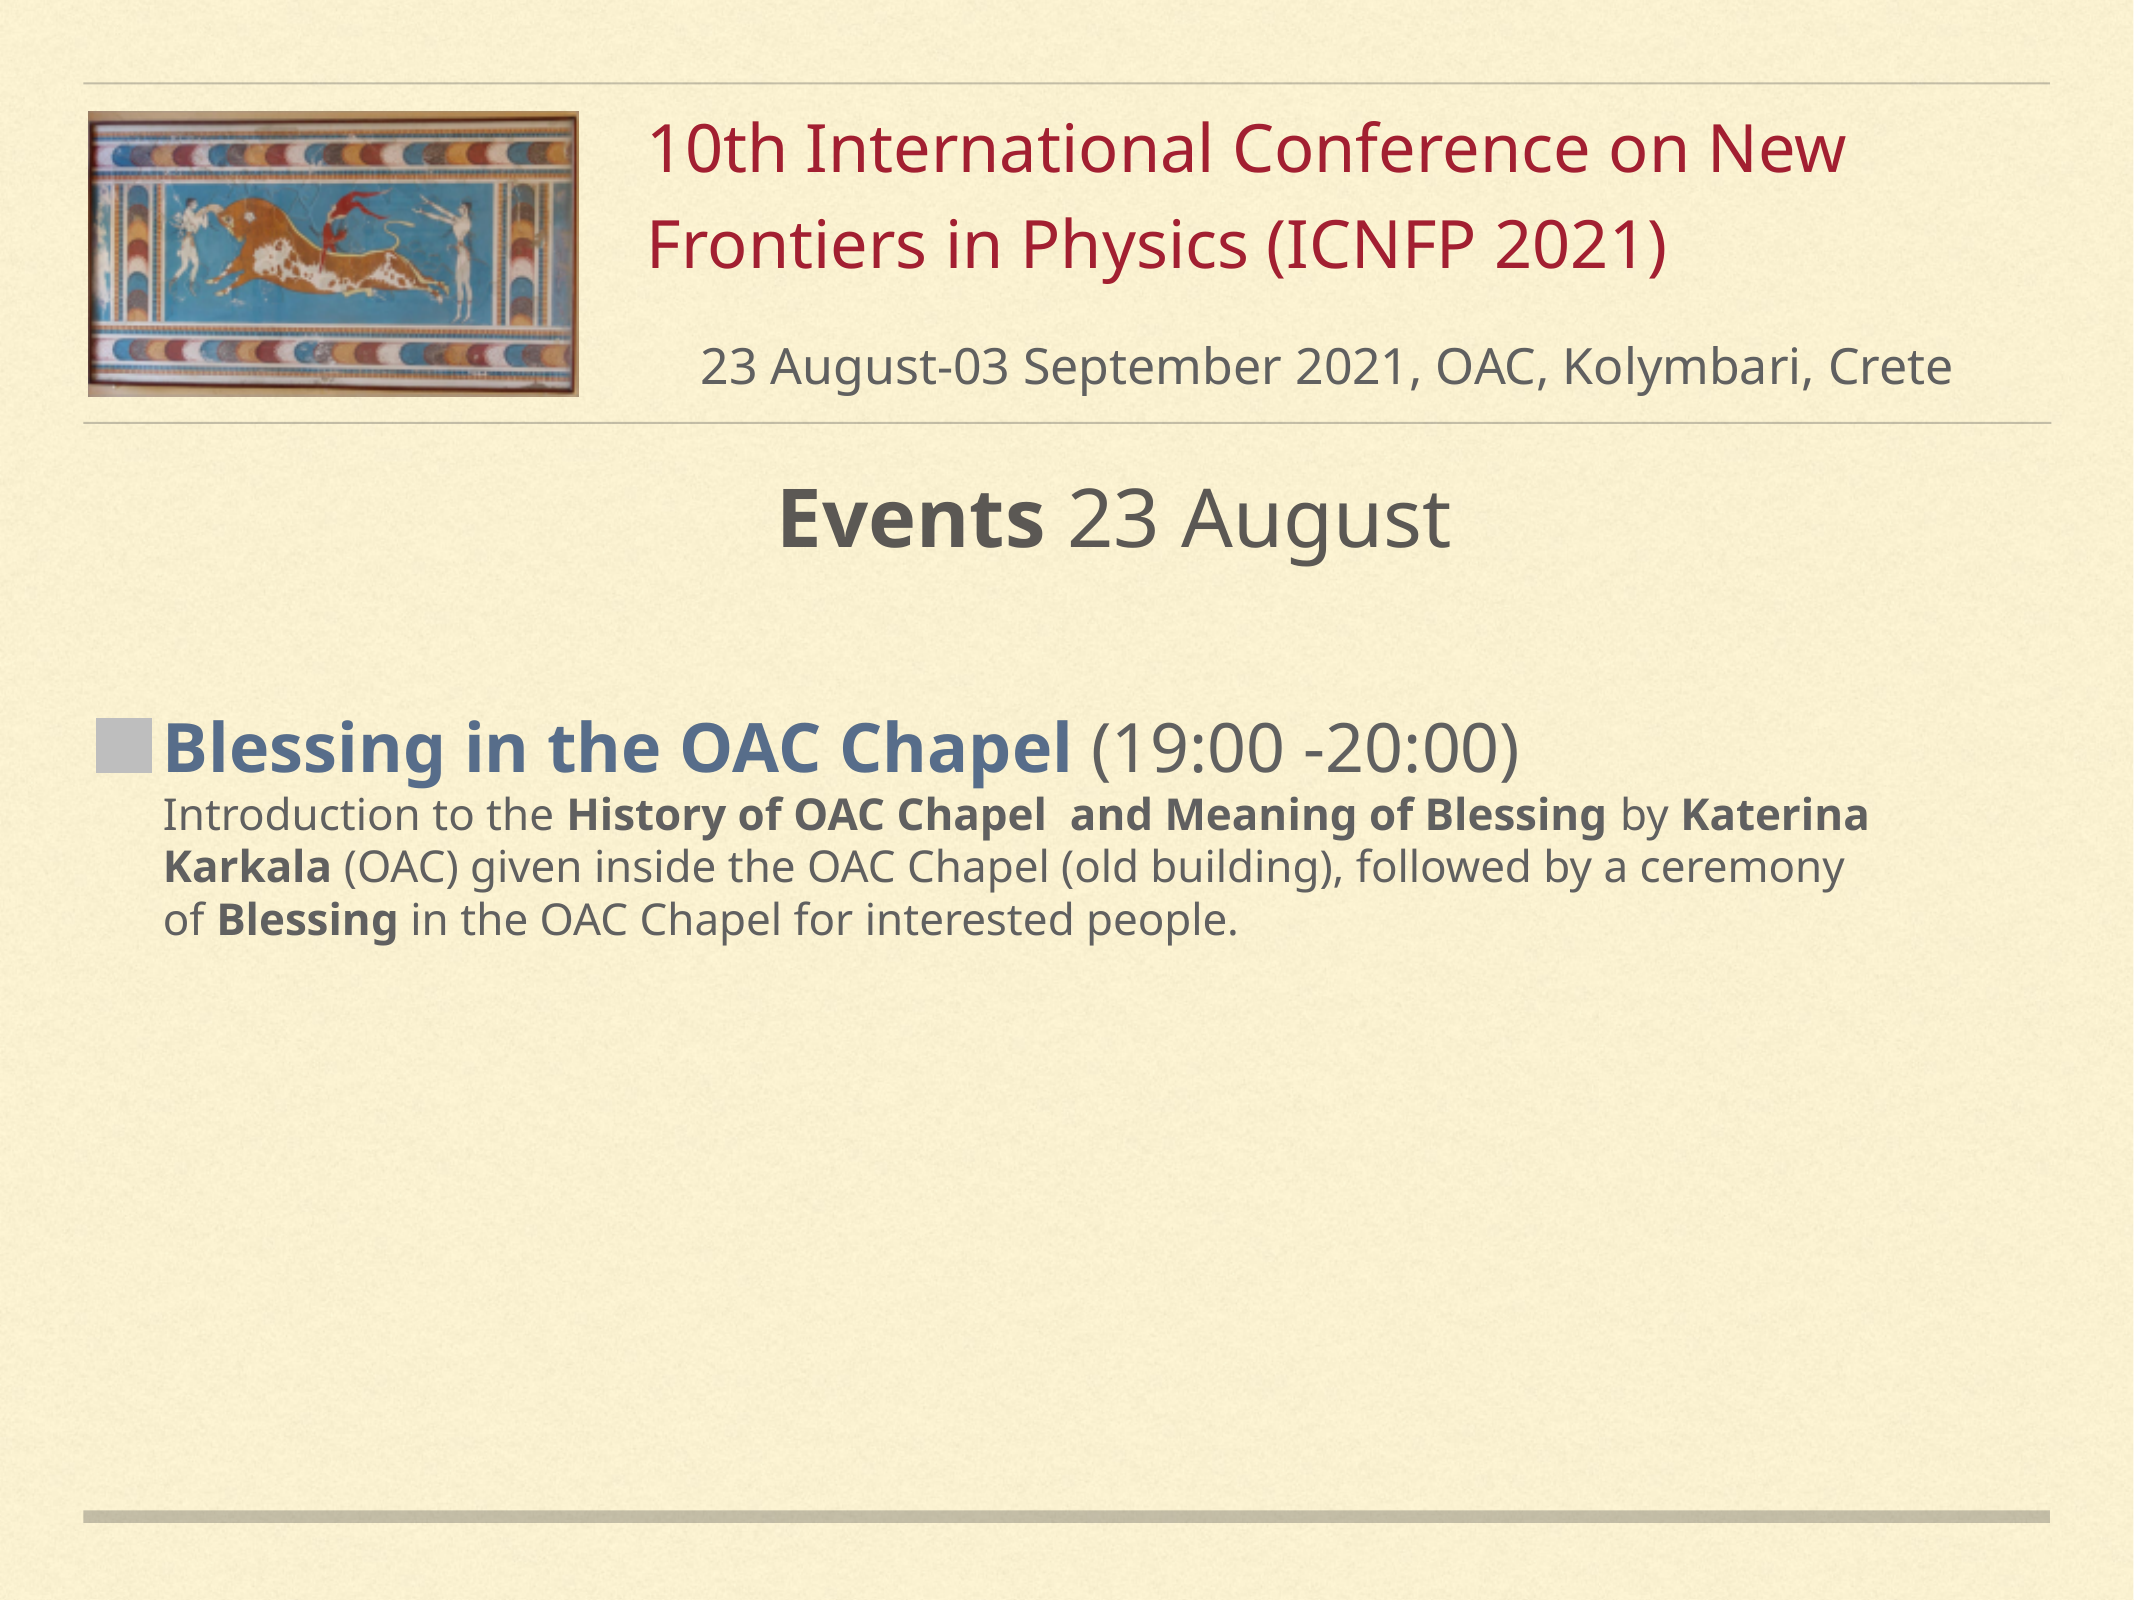

# 10th International Conference on New Frontiers in Physics (ICNFP 2021)
23 August-03 September 2021, OAC, Kolymbari, Crete
Events 23 August
Blessing in the OAC Chapel (19:00 -20:00) Introduction to the History of OAC Chapel  and Meaning of Blessing by Katerina Karkala (OAC) given inside the OAC Chapel (old building), followed by a ceremony of Blessing in the OAC Chapel for interested people.